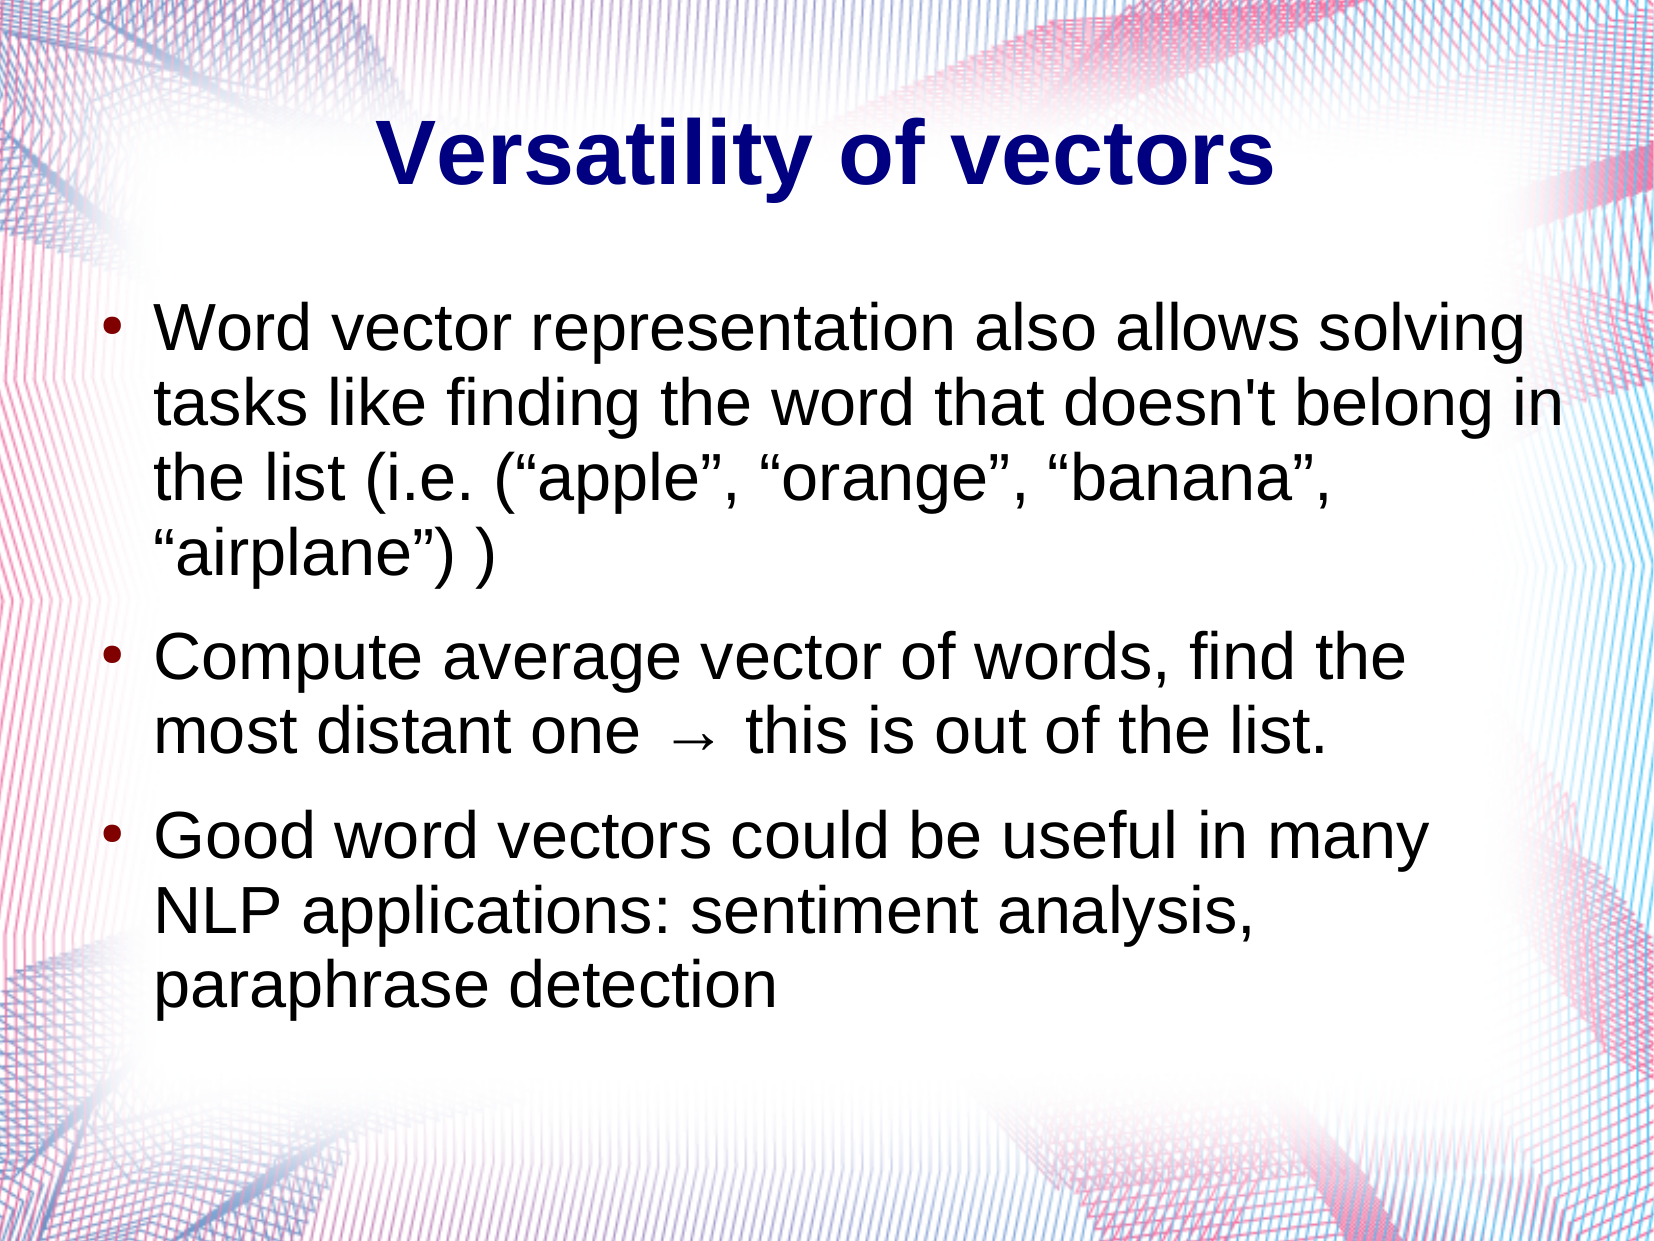

# Versatility of vectors
Word vector representation also allows solving tasks like finding the word that doesn't belong in the list (i.e. (“apple”, “orange”, “banana”, “airplane”) )
Compute average vector of words, find the most distant one → this is out of the list.
Good word vectors could be useful in many NLP applications: sentiment analysis, paraphrase detection